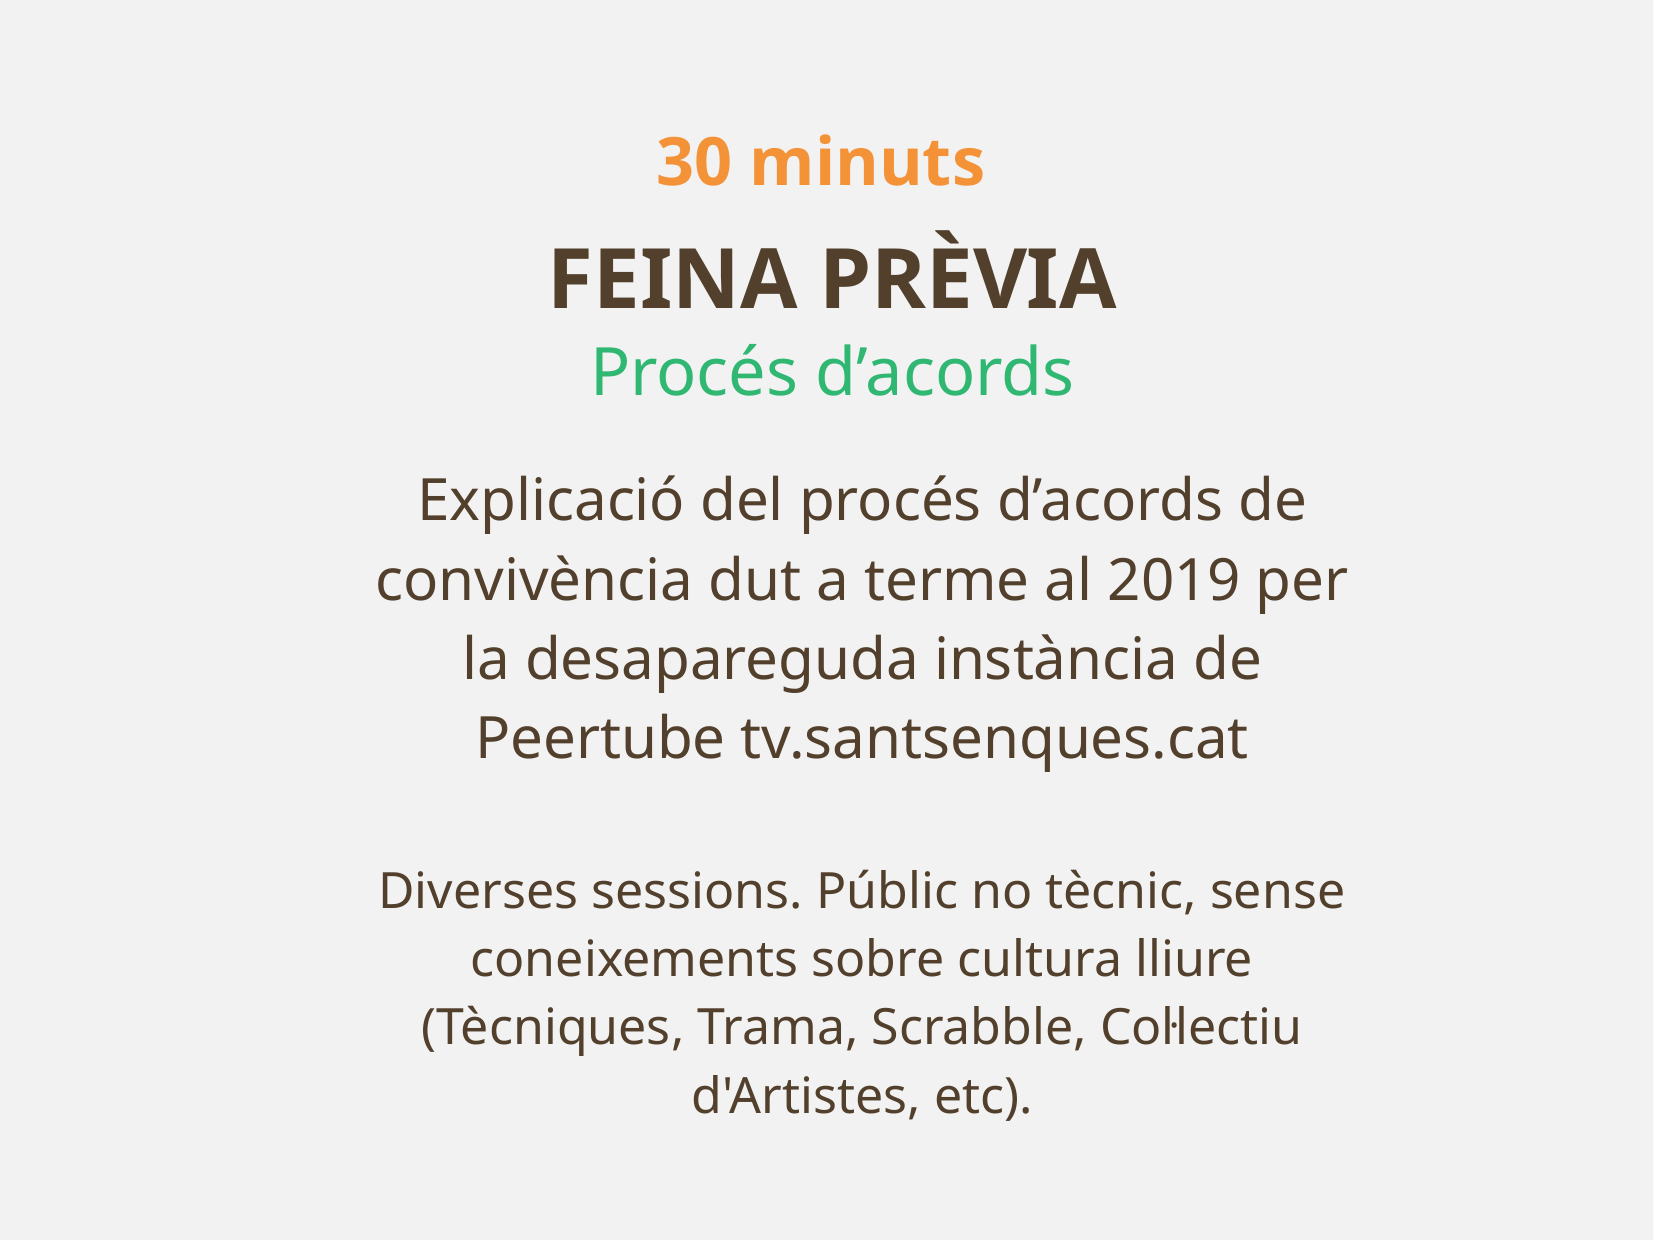

30 minuts
# FEINA PRÈVIA
Procés d’acords
Explicació del procés d’acords de convivència dut a terme al 2019 per la desapareguda instància de Peertube tv.santsenques.cat
Diverses sessions. Públic no tècnic, sense coneixements sobre cultura lliure (Tècniques, Trama, Scrabble, Col·lectiu d'Artistes, etc).